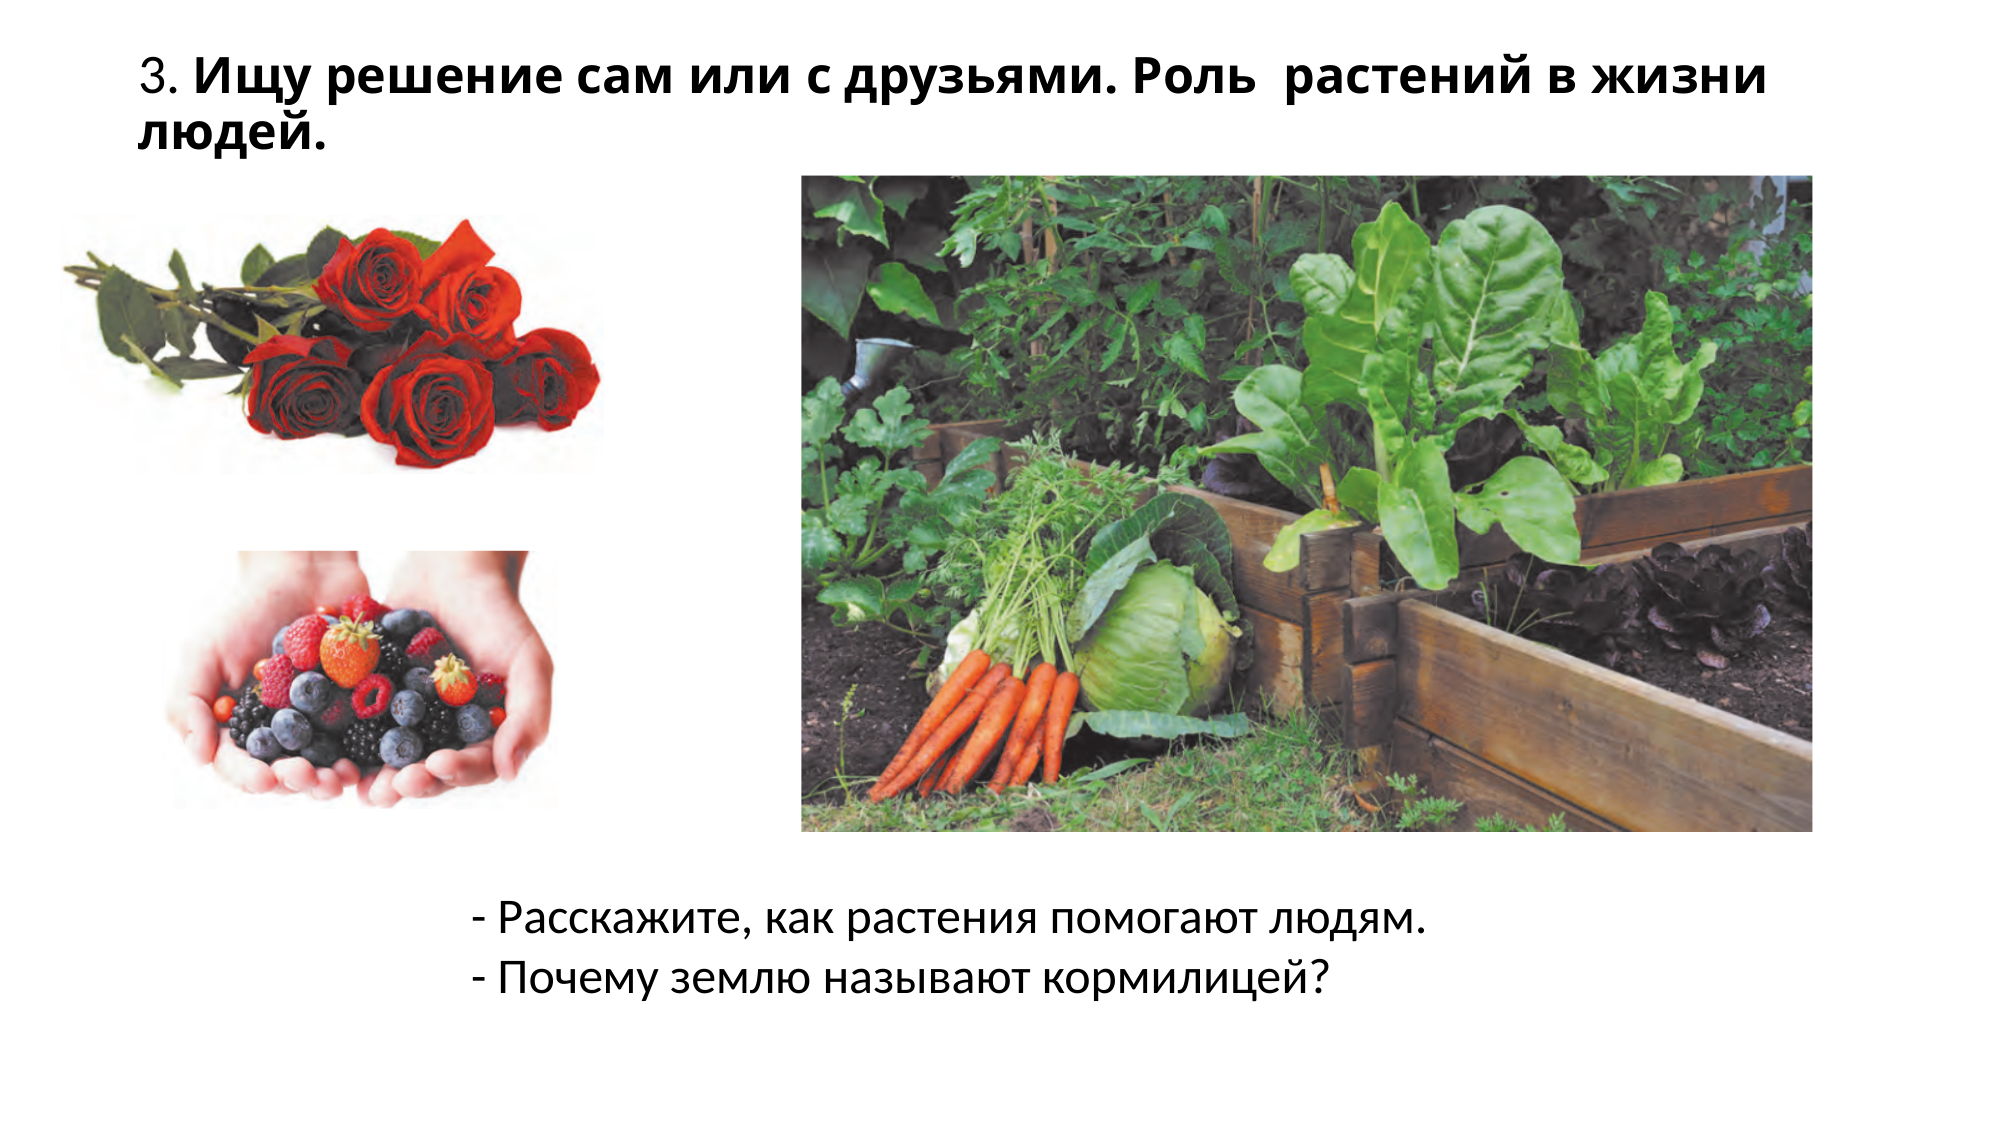

# 3. Ищу решение сам или с друзьями. Роль растений в жизни людей.
- Расскажите, как растения помогают людям.
- Почему землю называют кормилицей?